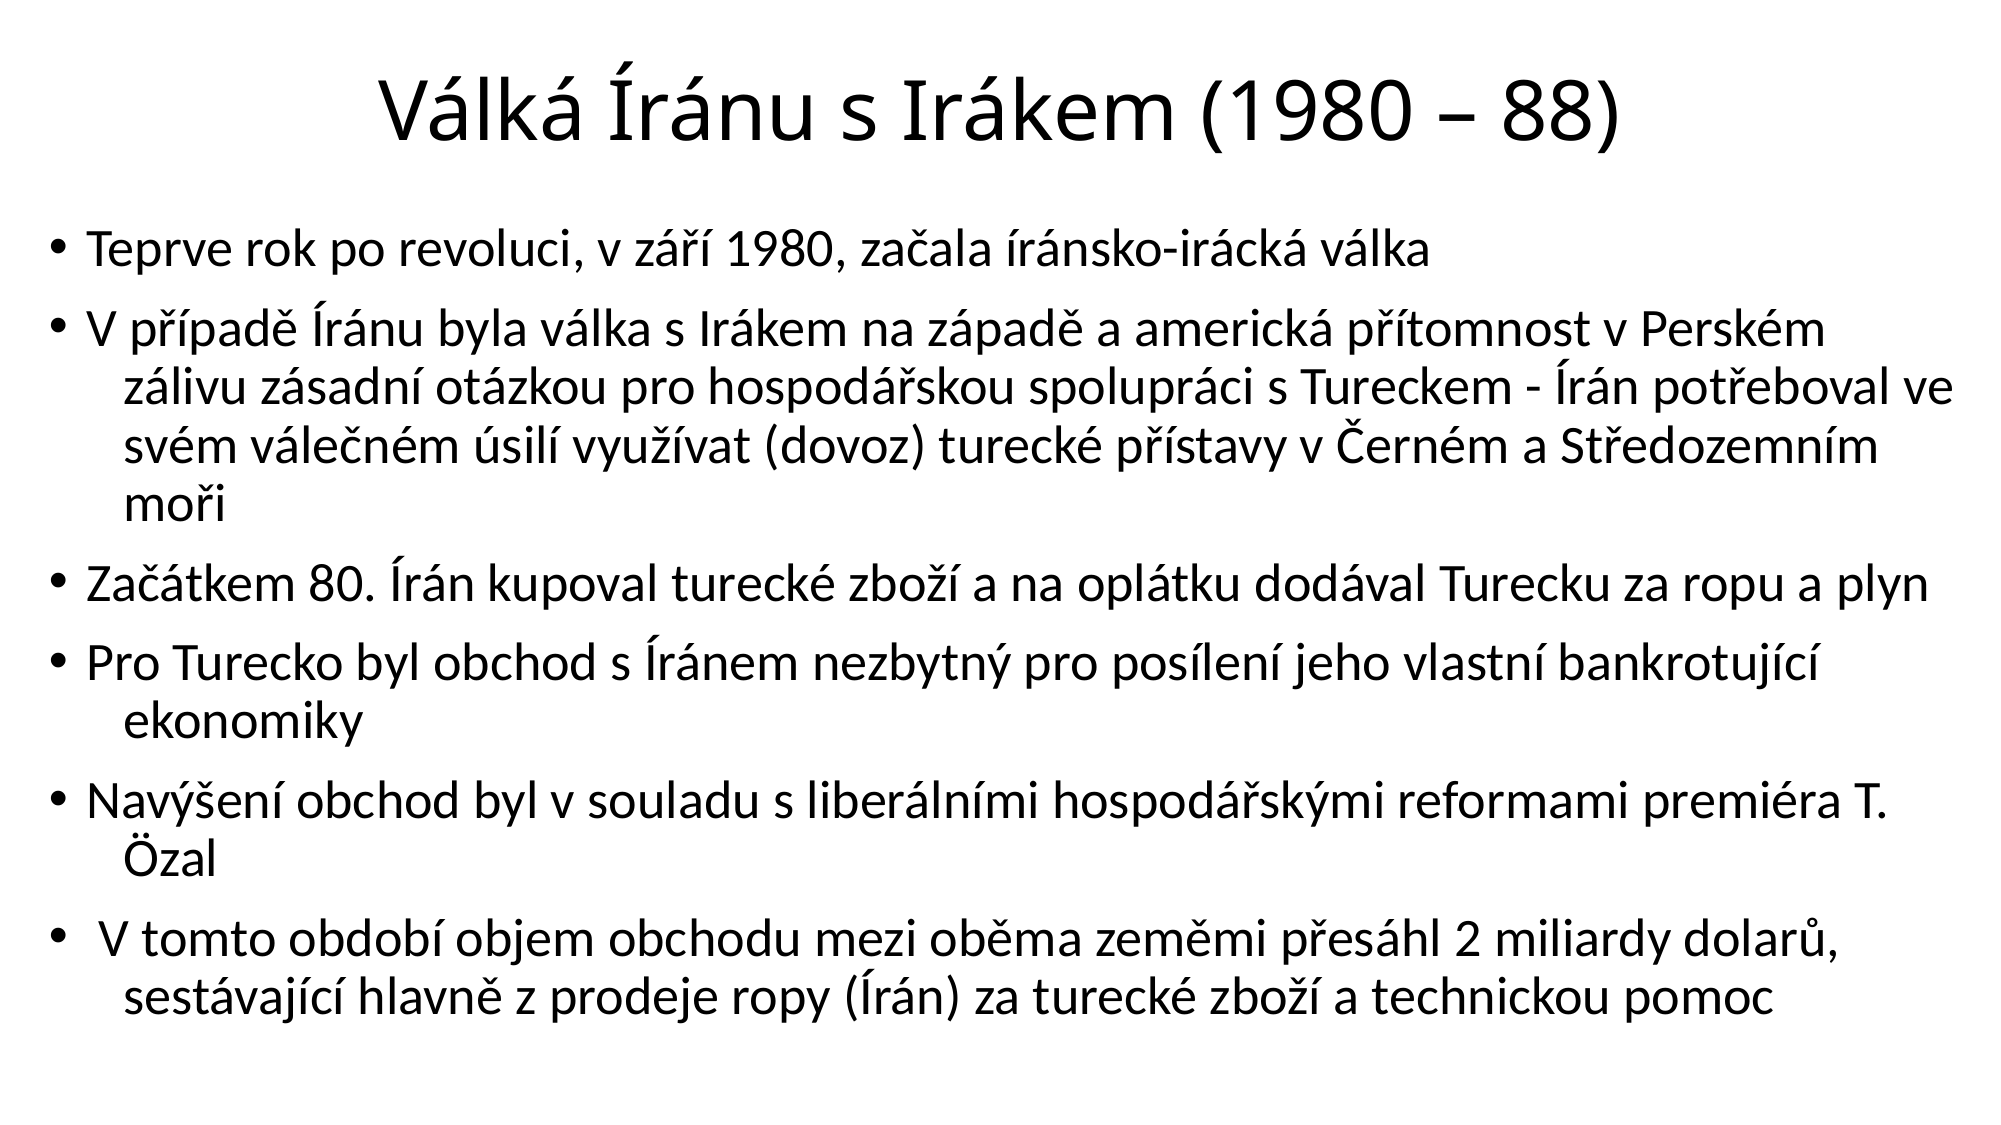

# Válká Íránu s Irákem (1980 – 88)
Teprve rok po revoluci, v září 1980, začala íránsko-irácká válka
V případě Íránu byla válka s Irákem na západě a americká přítomnost v Perském zálivu zásadní otázkou pro hospodářskou spolupráci s Tureckem - Írán potřeboval ve svém válečném úsilí využívat (dovoz) turecké přístavy v Černém a Středozemním moři
Začátkem 80. Írán kupoval turecké zboží a na oplátku dodával Turecku za ropu a plyn
Pro Turecko byl obchod s Íránem nezbytný pro posílení jeho vlastní bankrotující ekonomiky
Navýšení obchod byl v souladu s liberálními hospodářskými reformami premiéra T. Özal
 V tomto období objem obchodu mezi oběma zeměmi přesáhl 2 miliardy dolarů, sestávající hlavně z prodeje ropy (Írán) za turecké zboží a technickou pomoc